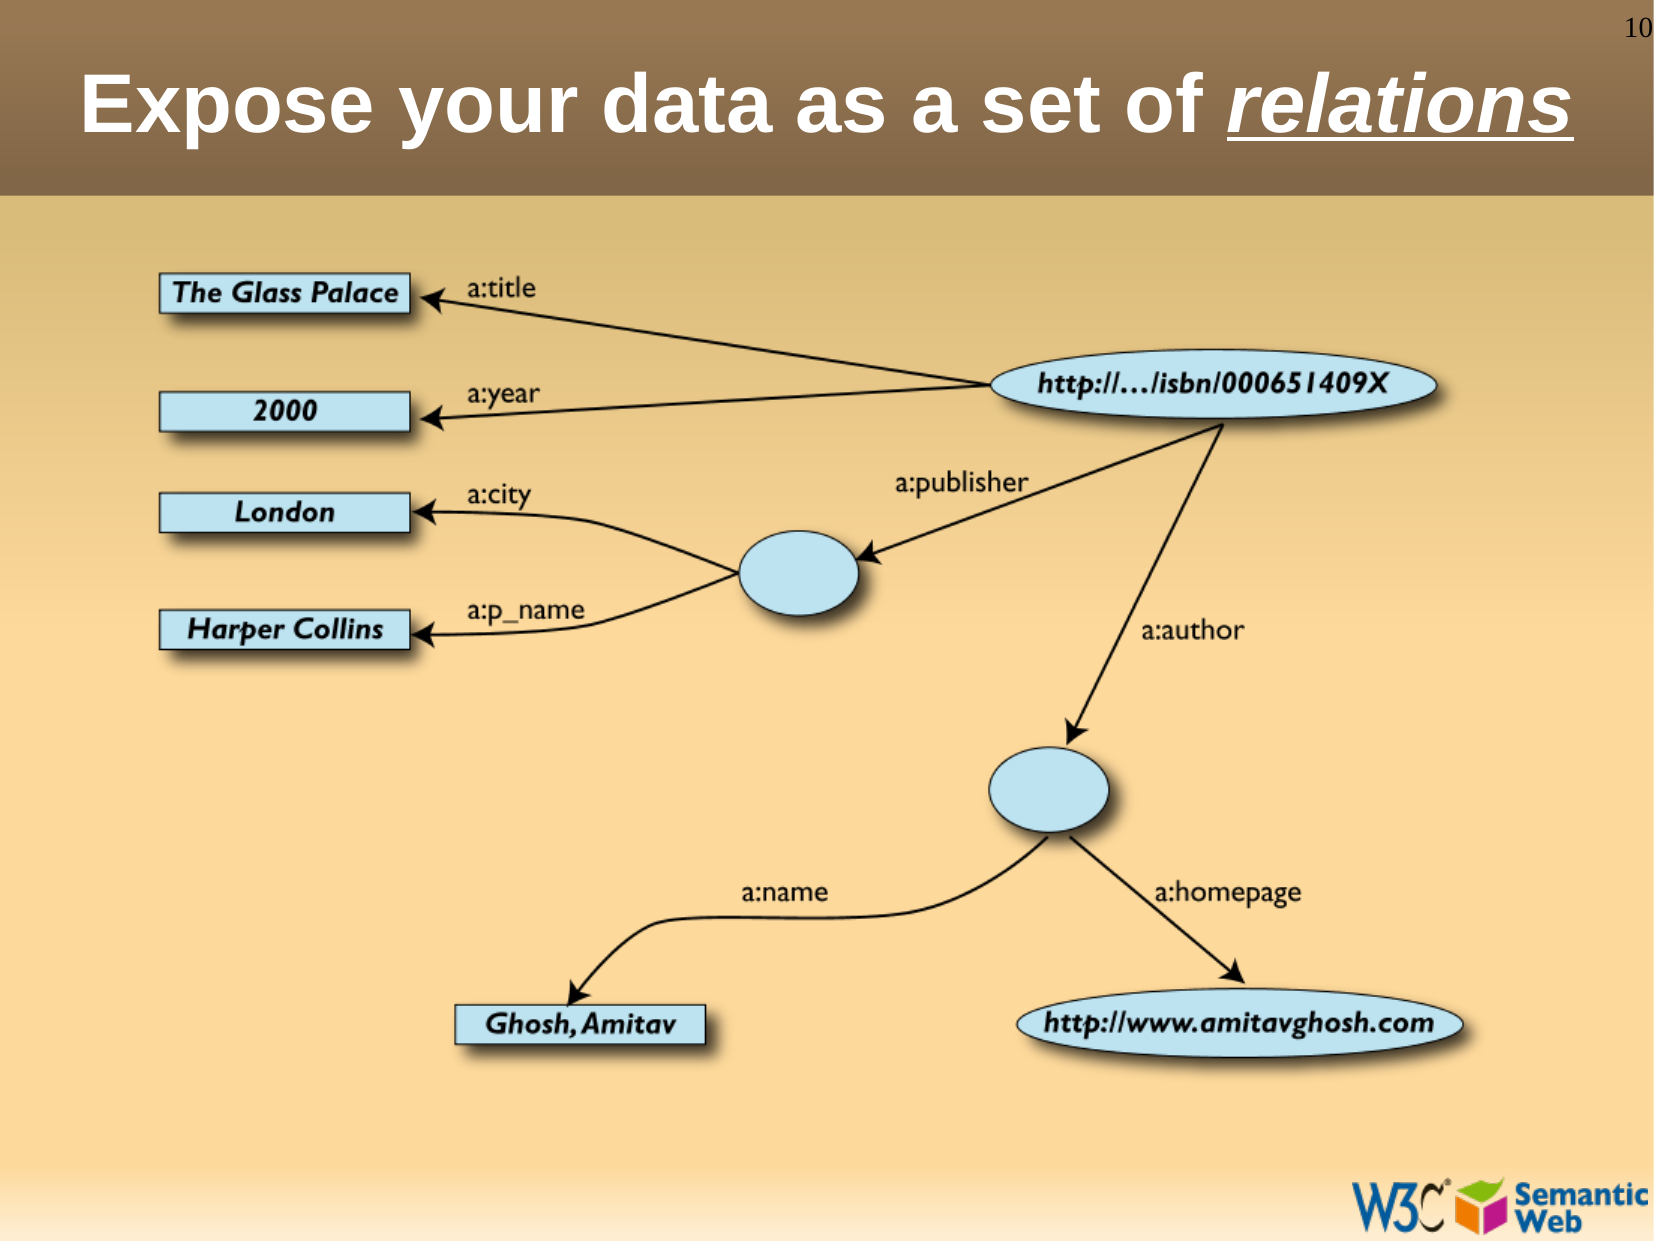

# Expose your data as a set of relations
10